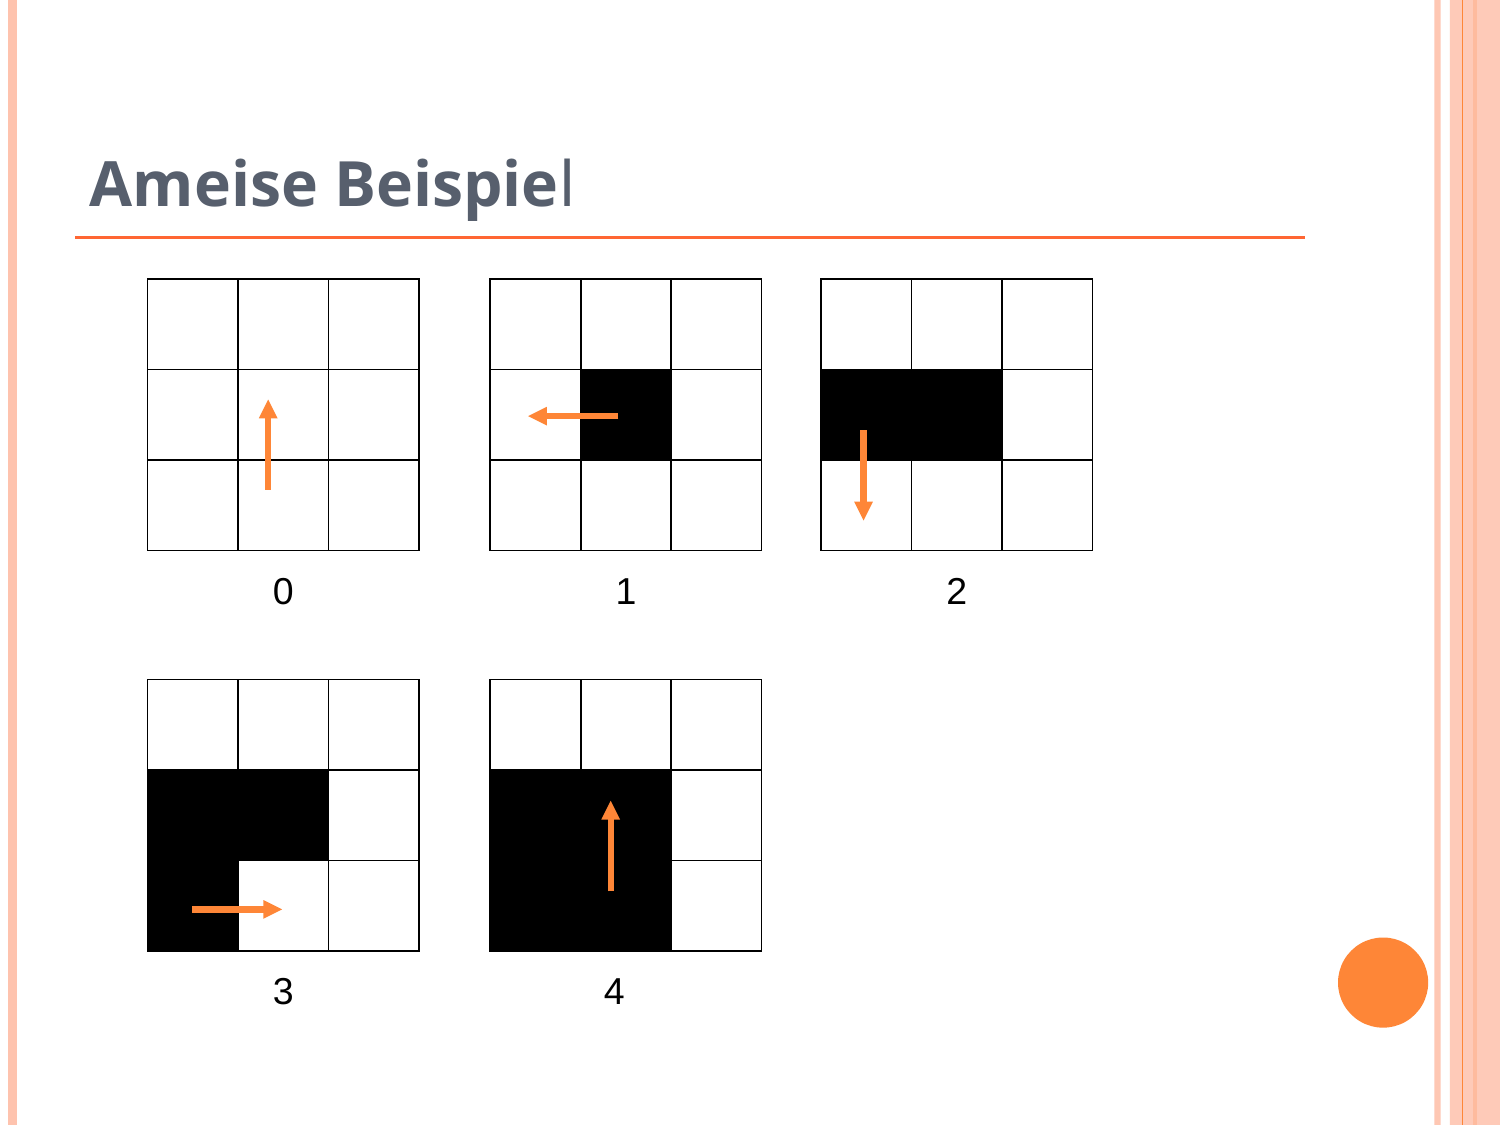

# Ameise Beispiel
0
1
2
3
4